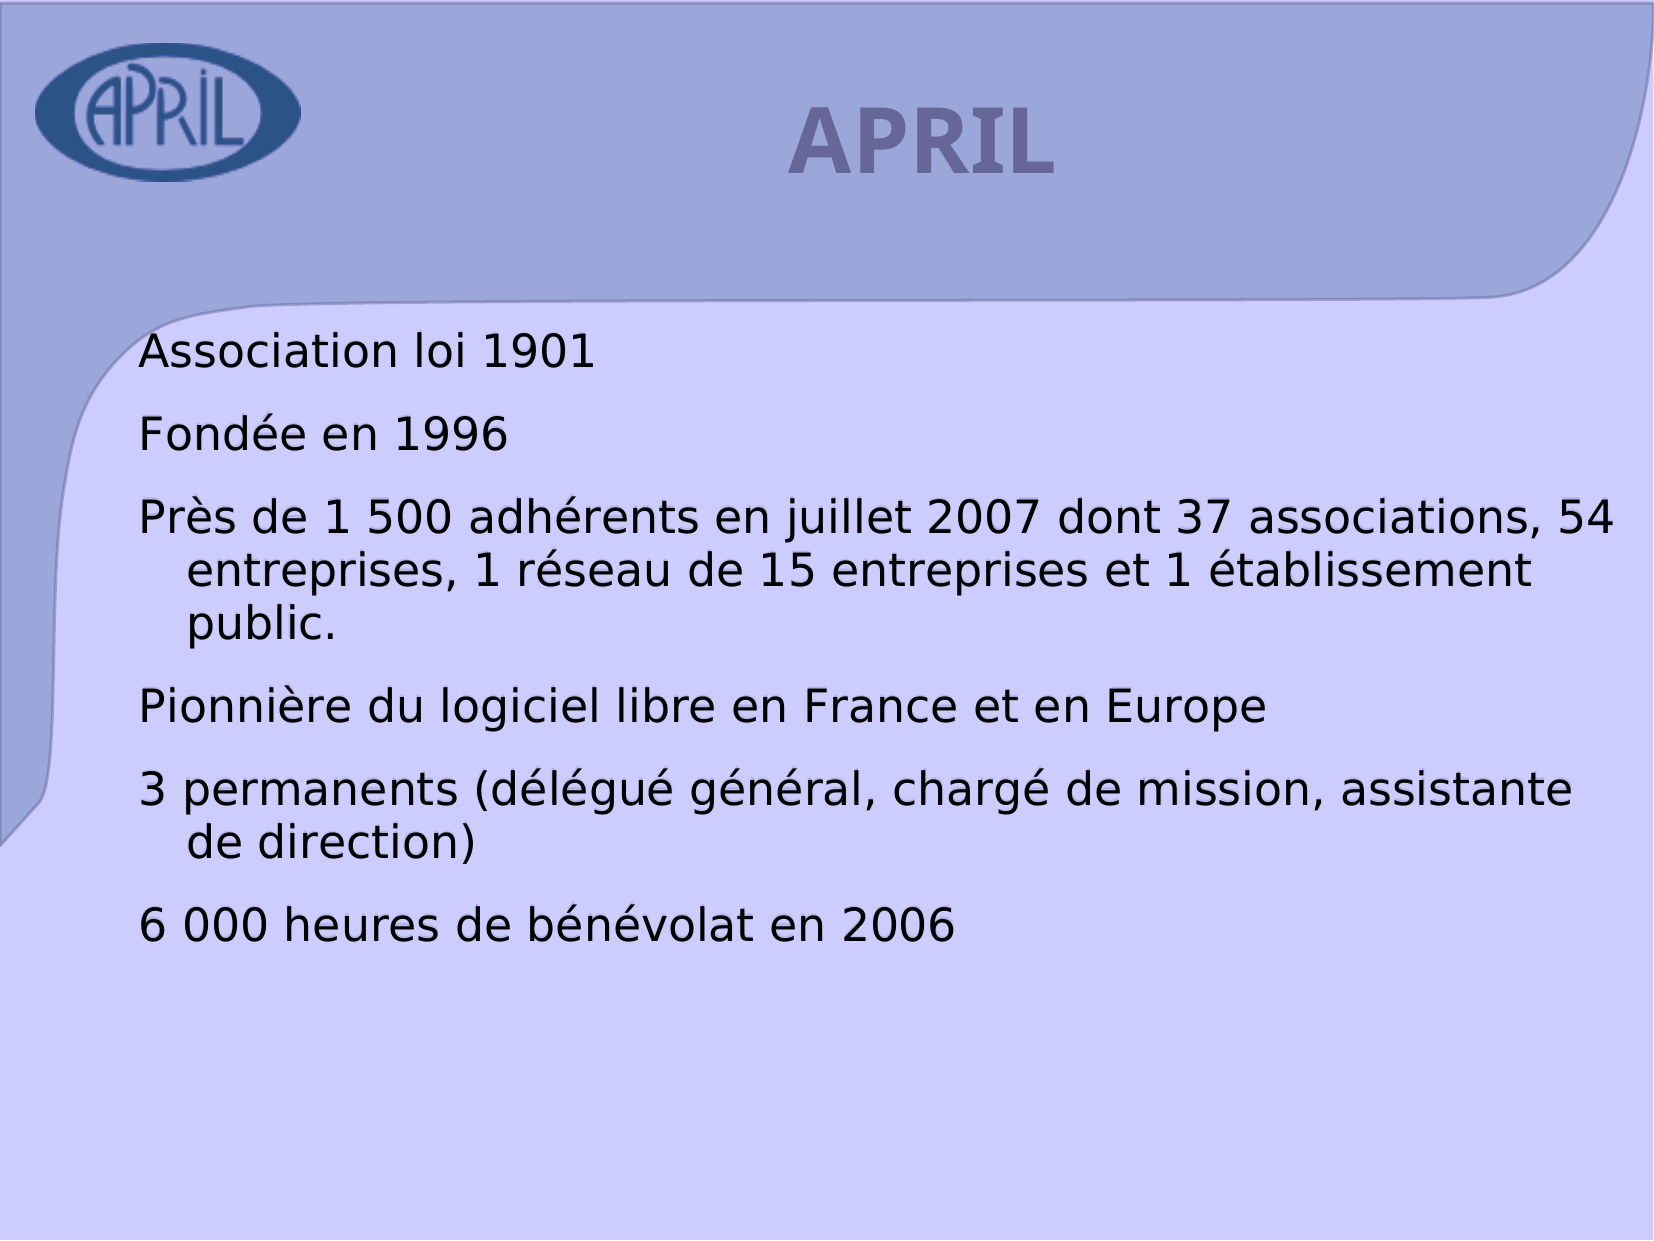

# APRIL
Association loi 1901
Fondée en 1996
Près de 1 500 adhérents en juillet 2007 dont 37 associations, 54 entreprises, 1 réseau de 15 entreprises et 1 établissement public.
Pionnière du logiciel libre en France et en Europe
3 permanents (délégué général, chargé de mission, assistante de direction)
6 000 heures de bénévolat en 2006